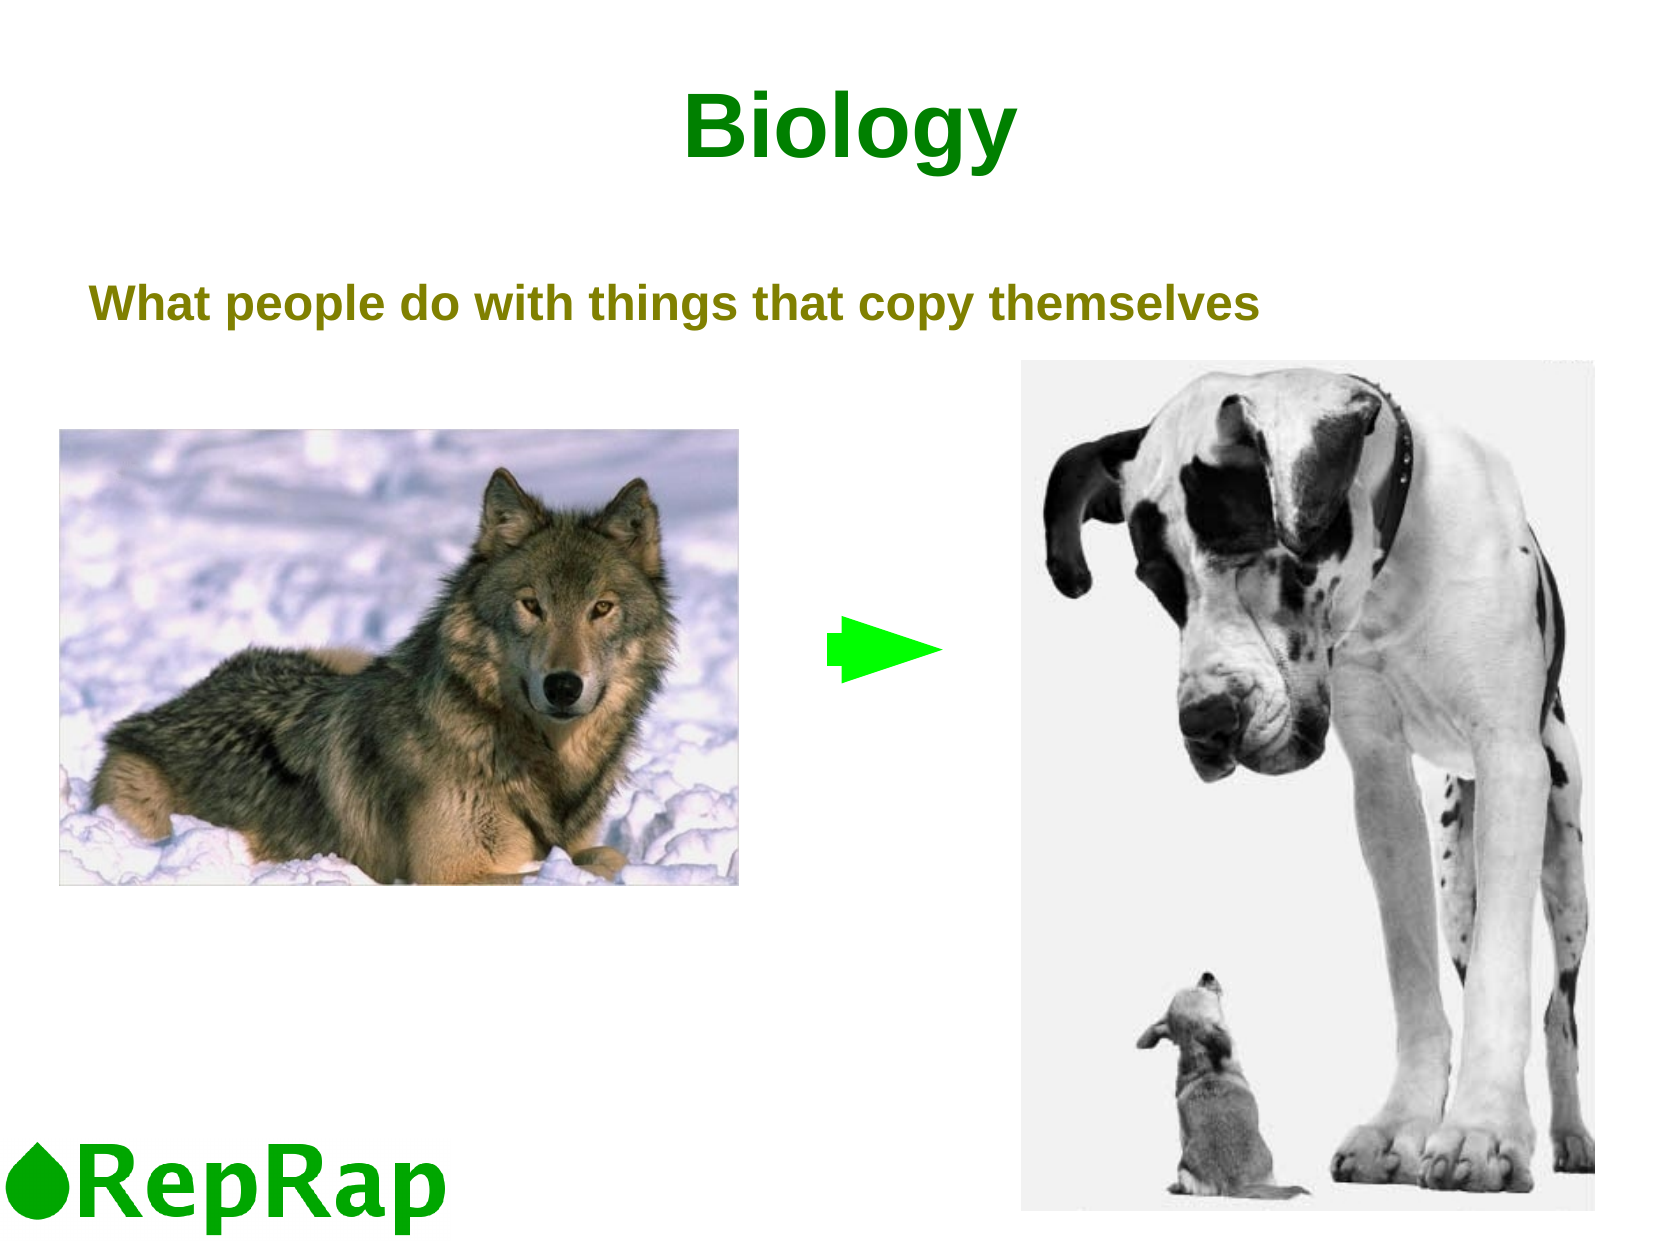

# Biology
What people do with things that copy themselves